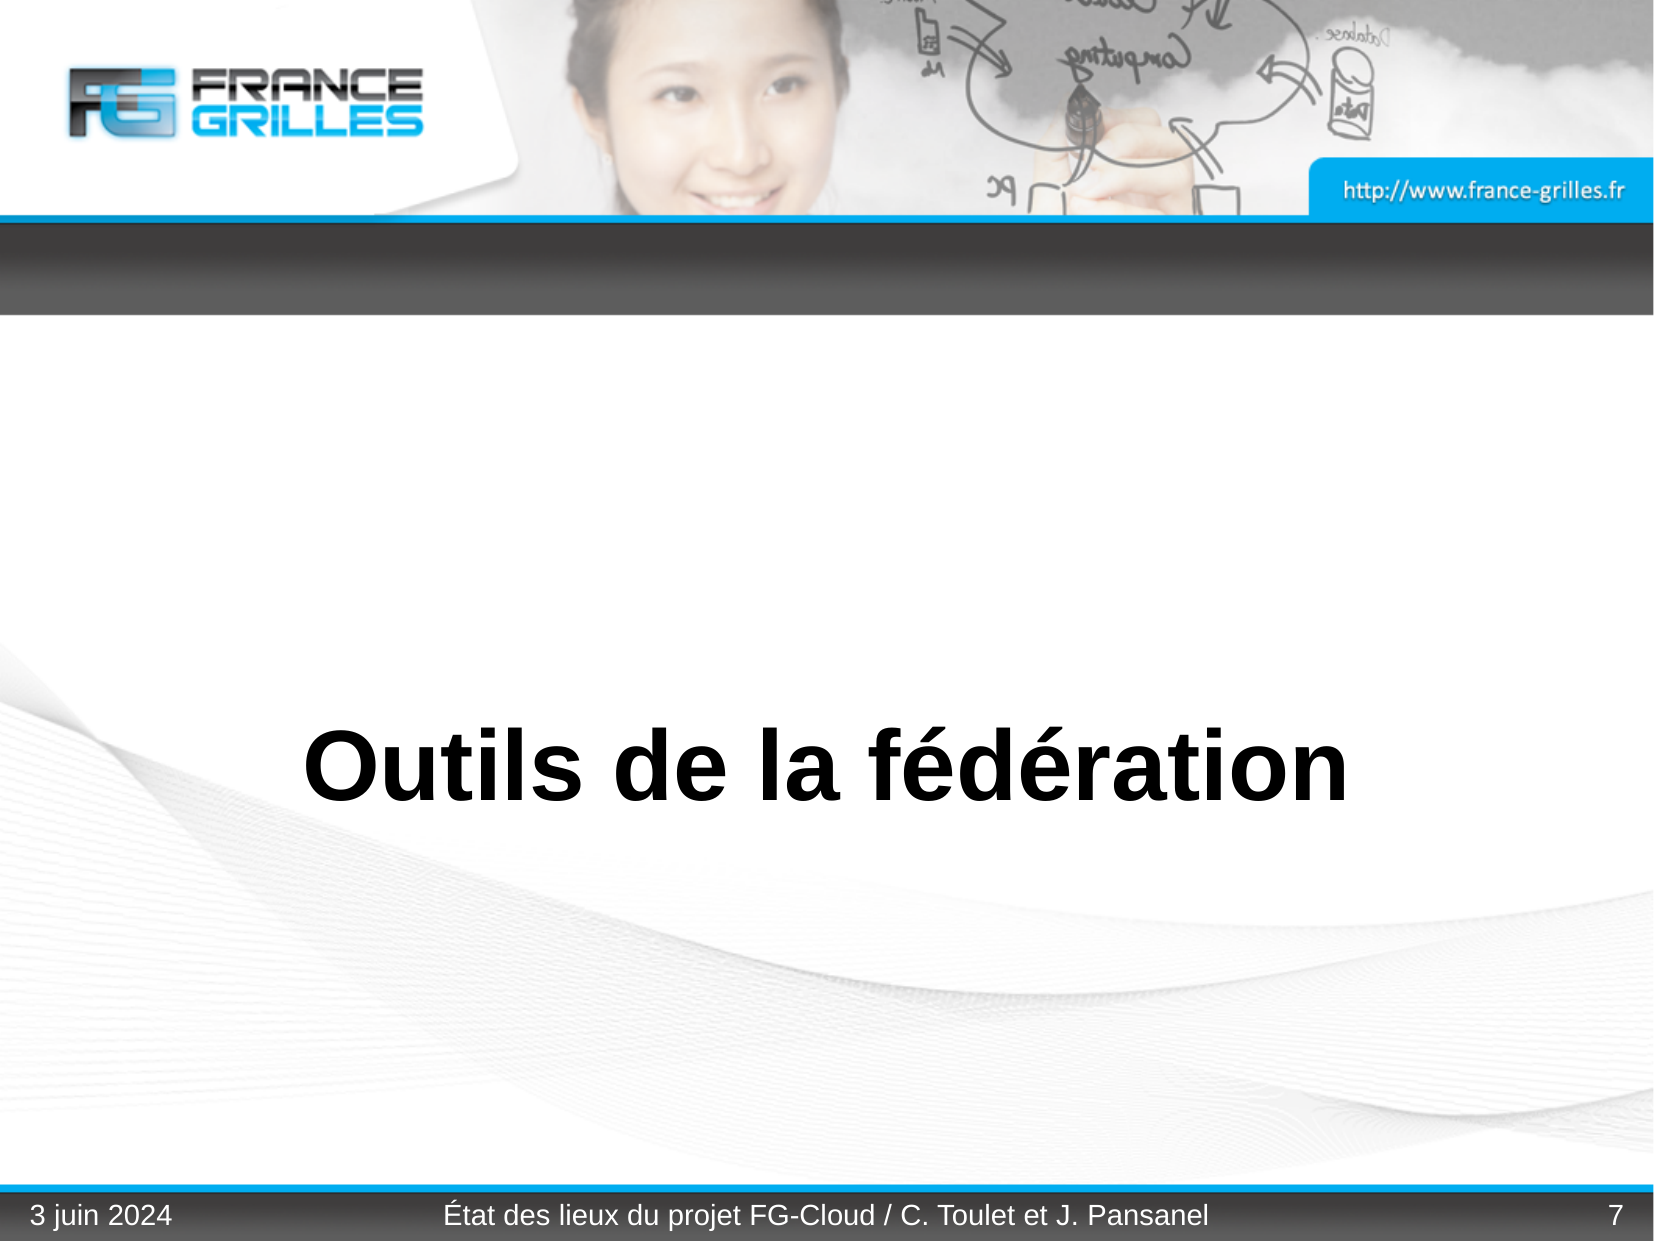

Outils de la fédération
3 juin 2024
État des lieux du projet FG-Cloud / C. Toulet et J. Pansanel
7